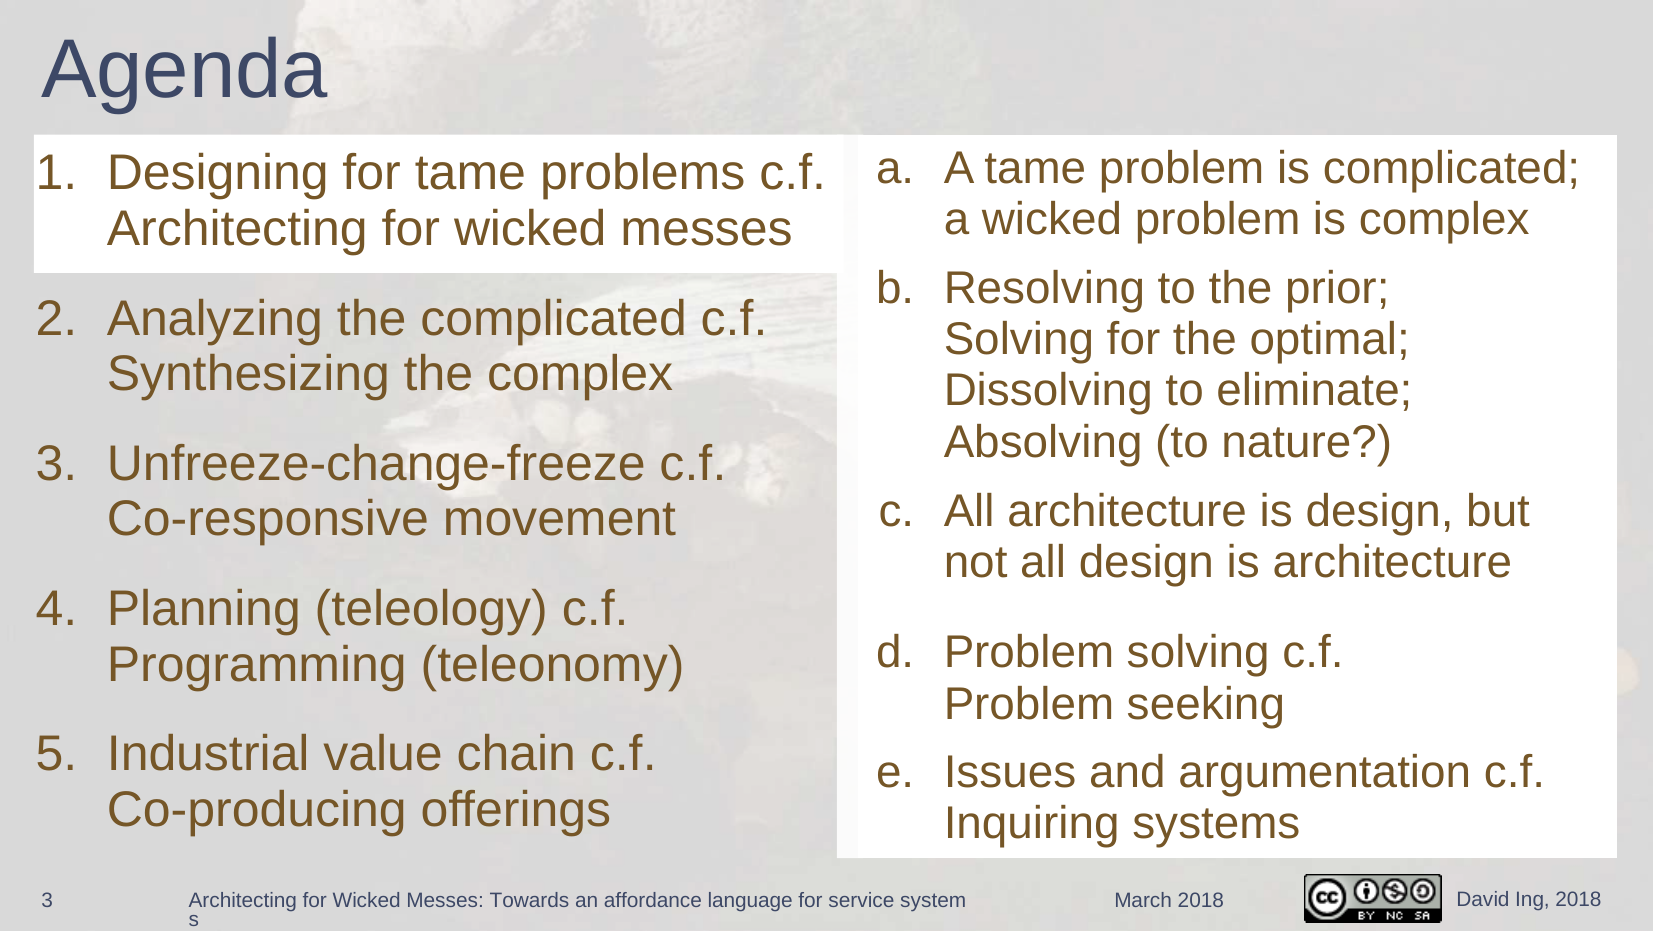

# Agenda
| a. | A tame problem is complicated; a wicked problem is complex |
| --- | --- |
| b. | Resolving to the prior; Solving for the optimal; Dissolving to eliminate; Absolving (to nature?) |
| c. | All architecture is design, but not all design is architecture |
| d. | Problem solving c.f. Problem seeking |
| e. | Issues and argumentation c.f. Inquiring systems |
| 1. | Designing for tame problems c.f. Architecting for wicked messes |
| --- | --- |
| 2. | Analyzing the complicated c.f. Synthesizing the complex |
| 3. | Unfreeze-change-freeze c.f. Co-responsive movement |
| 4. | Planning (teleology) c.f. Programming (teleonomy) |
| 5. | Industrial value chain c.f. Co-producing offerings |
Architecting for Wicked Messes: Towards an affordance language for service systems
March 2018
3